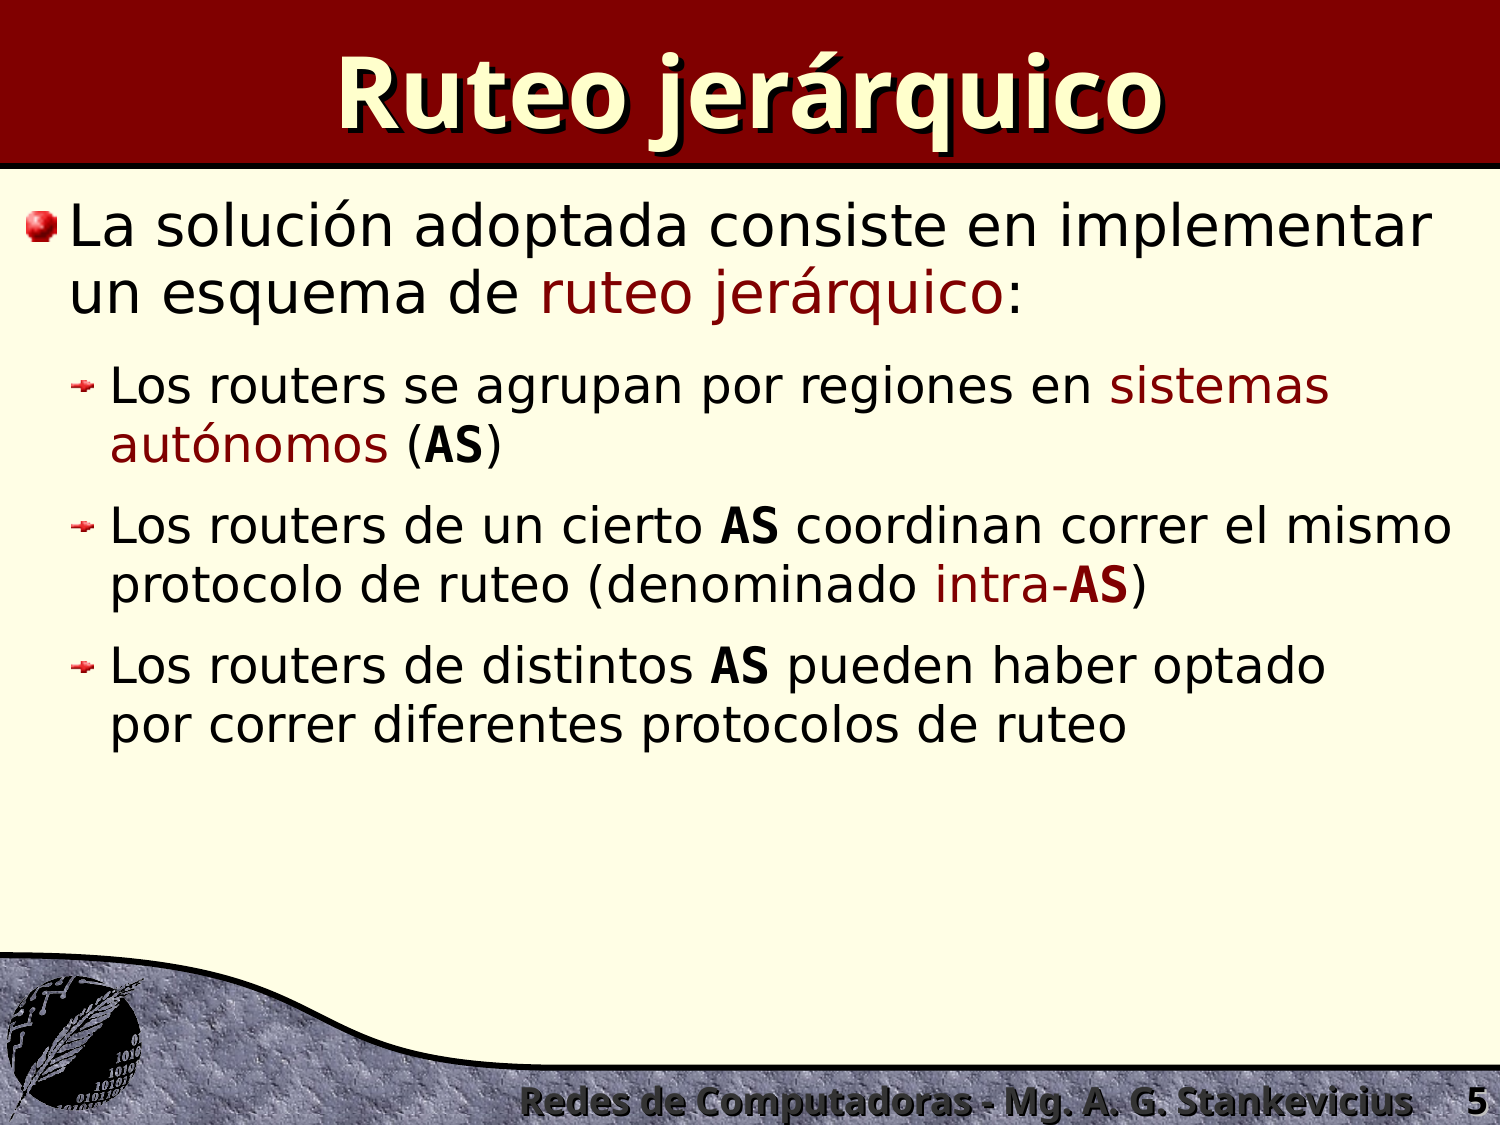

# Ruteo jerárquico
La solución adoptada consiste en implementar un esquema de ruteo jerárquico:
Los routers se agrupan por regiones en sistemas autónomos (AS)
Los routers de un cierto AS coordinan correr el mismo protocolo de ruteo (denominado intra-AS)
Los routers de distintos AS pueden haber optado
por correr diferentes protocolos de ruteo
5